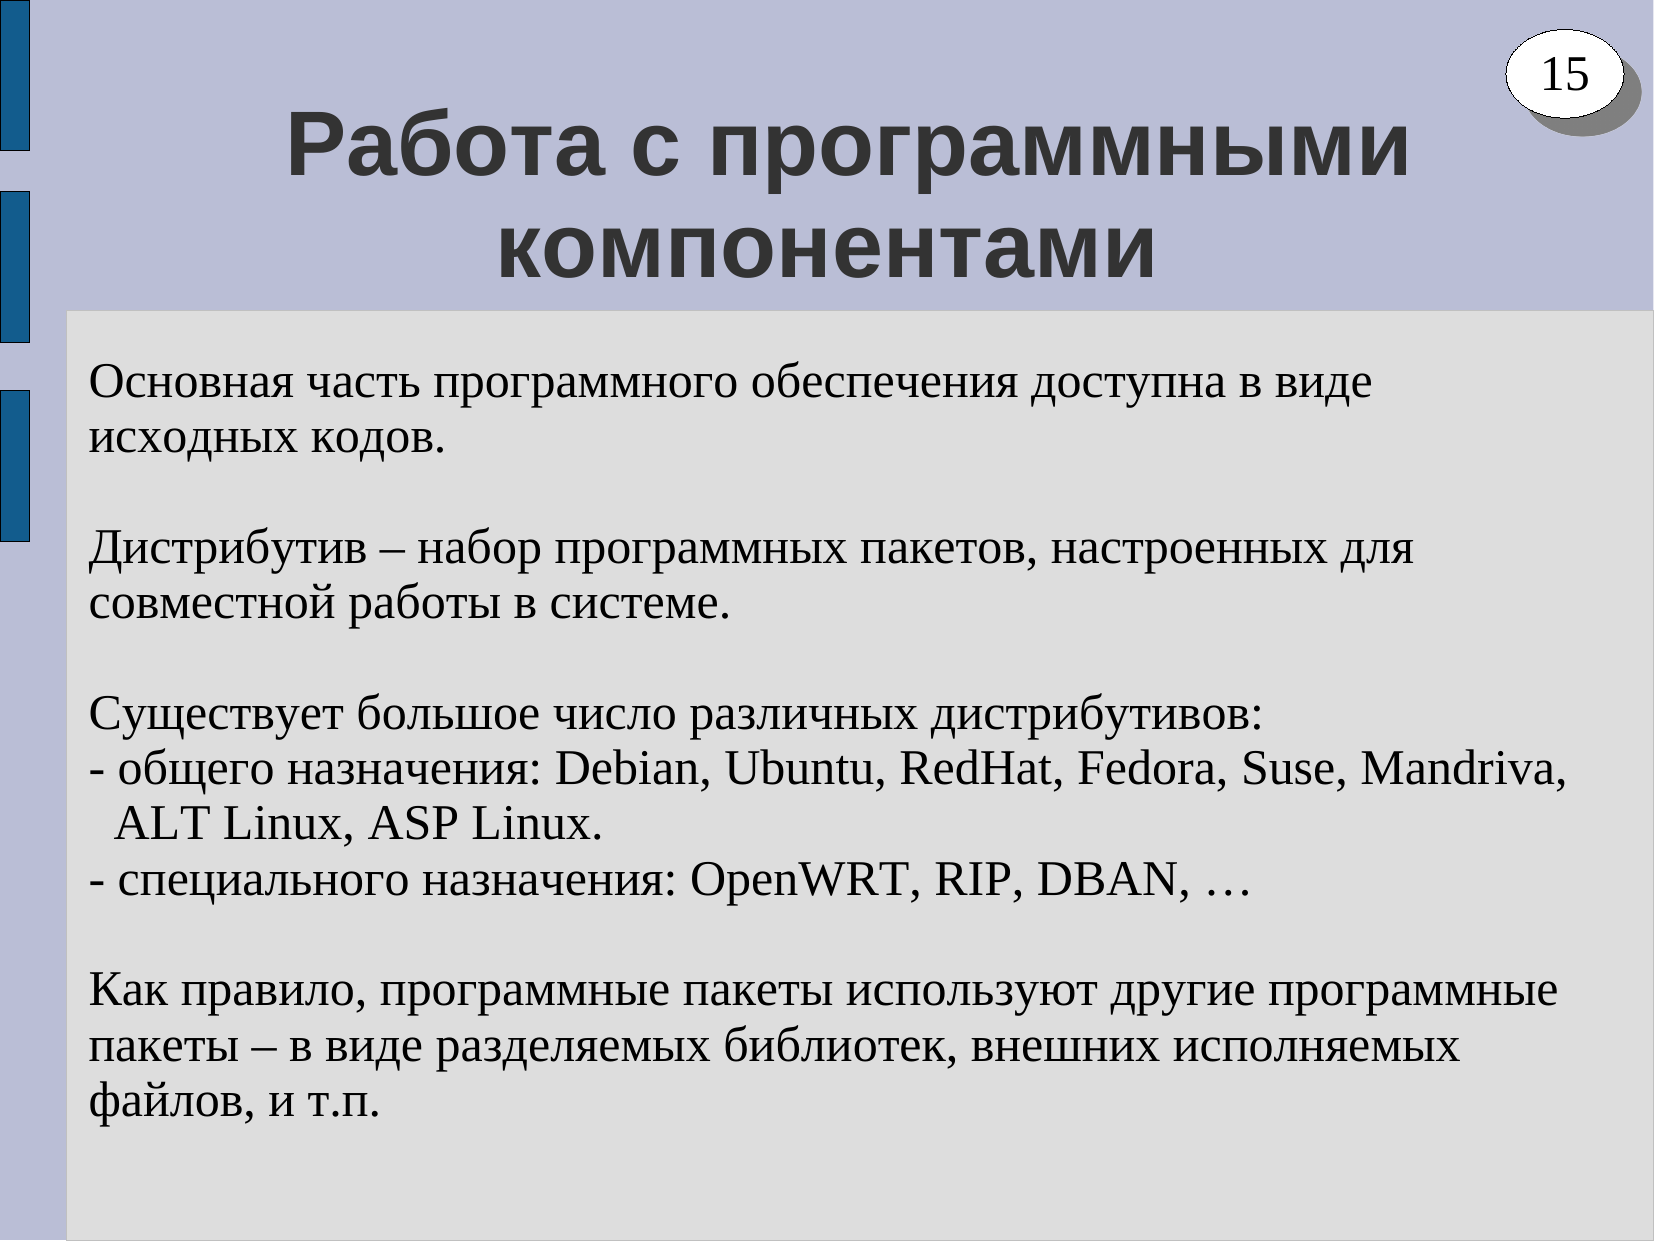

15
# Работа с программными компонентами
Основная часть программного обеспечения доступна в виде
исходных кодов.
Дистрибутив – набор программных пакетов, настроенных для
совместной работы в системе.
Существует большое число различных дистрибутивов:
- общего назначения: Debian, Ubuntu, RedHat, Fedora, Suse, Mandriva,
 ALT Linux, ASP Linux.
- специального назначения: OpenWRT, RIP, DBAN, …
Как правило, программные пакеты используют другие программные
пакеты – в виде разделяемых библиотек, внешних исполняемых
файлов, и т.п.